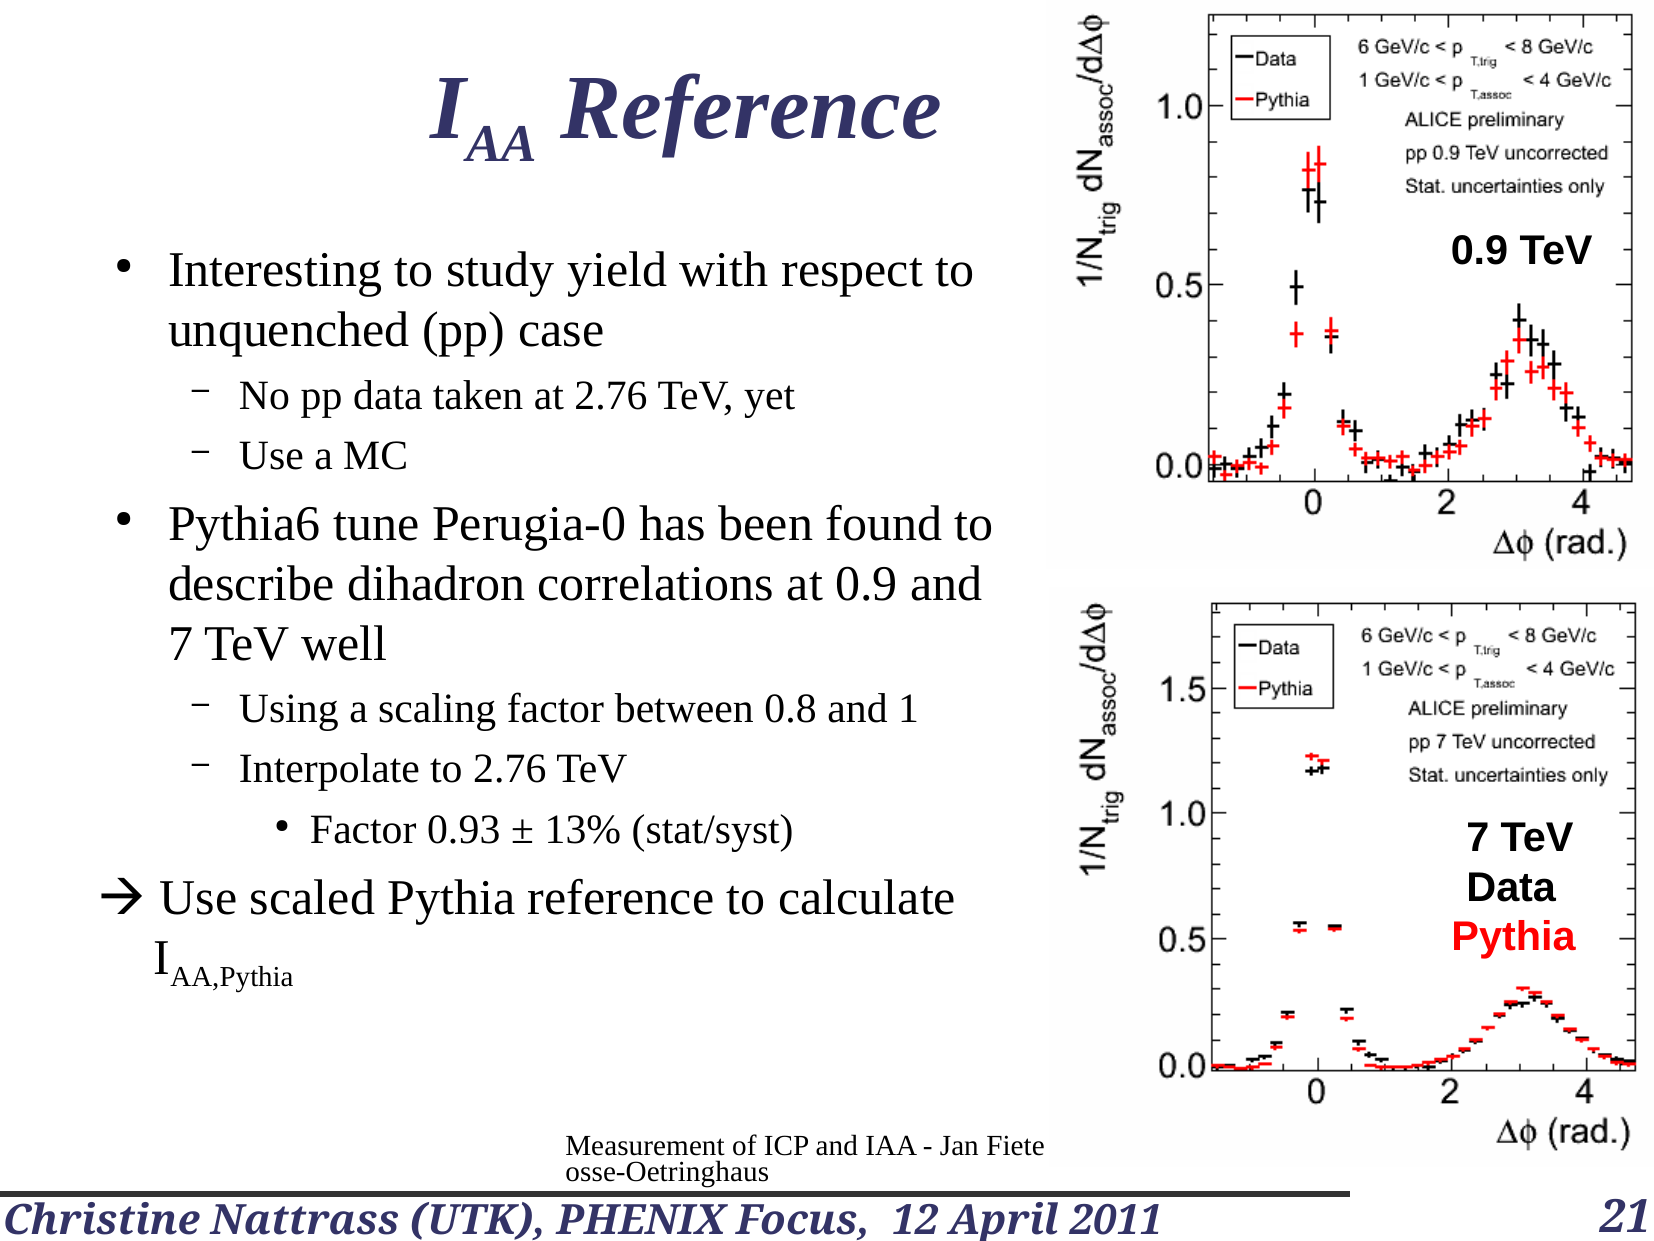

# IAA Reference
0.9 TeV
Interesting to study yield with respect to unquenched (pp) case
No pp data taken at 2.76 TeV, yet
Use a MC
Pythia6 tune Perugia-0 has been found to describe dihadron correlations at 0.9 and 7 TeV well
Using a scaling factor between 0.8 and 1
Interpolate to 2.76 TeV
Factor 0.93 ± 13% (stat/syst)
 Use scaled Pythia reference to calculate IAA,Pythia
7 TeV
Data
Pythia
Measurement of ICP and IAA - Jan Fiete Grosse-Oetringhaus
21